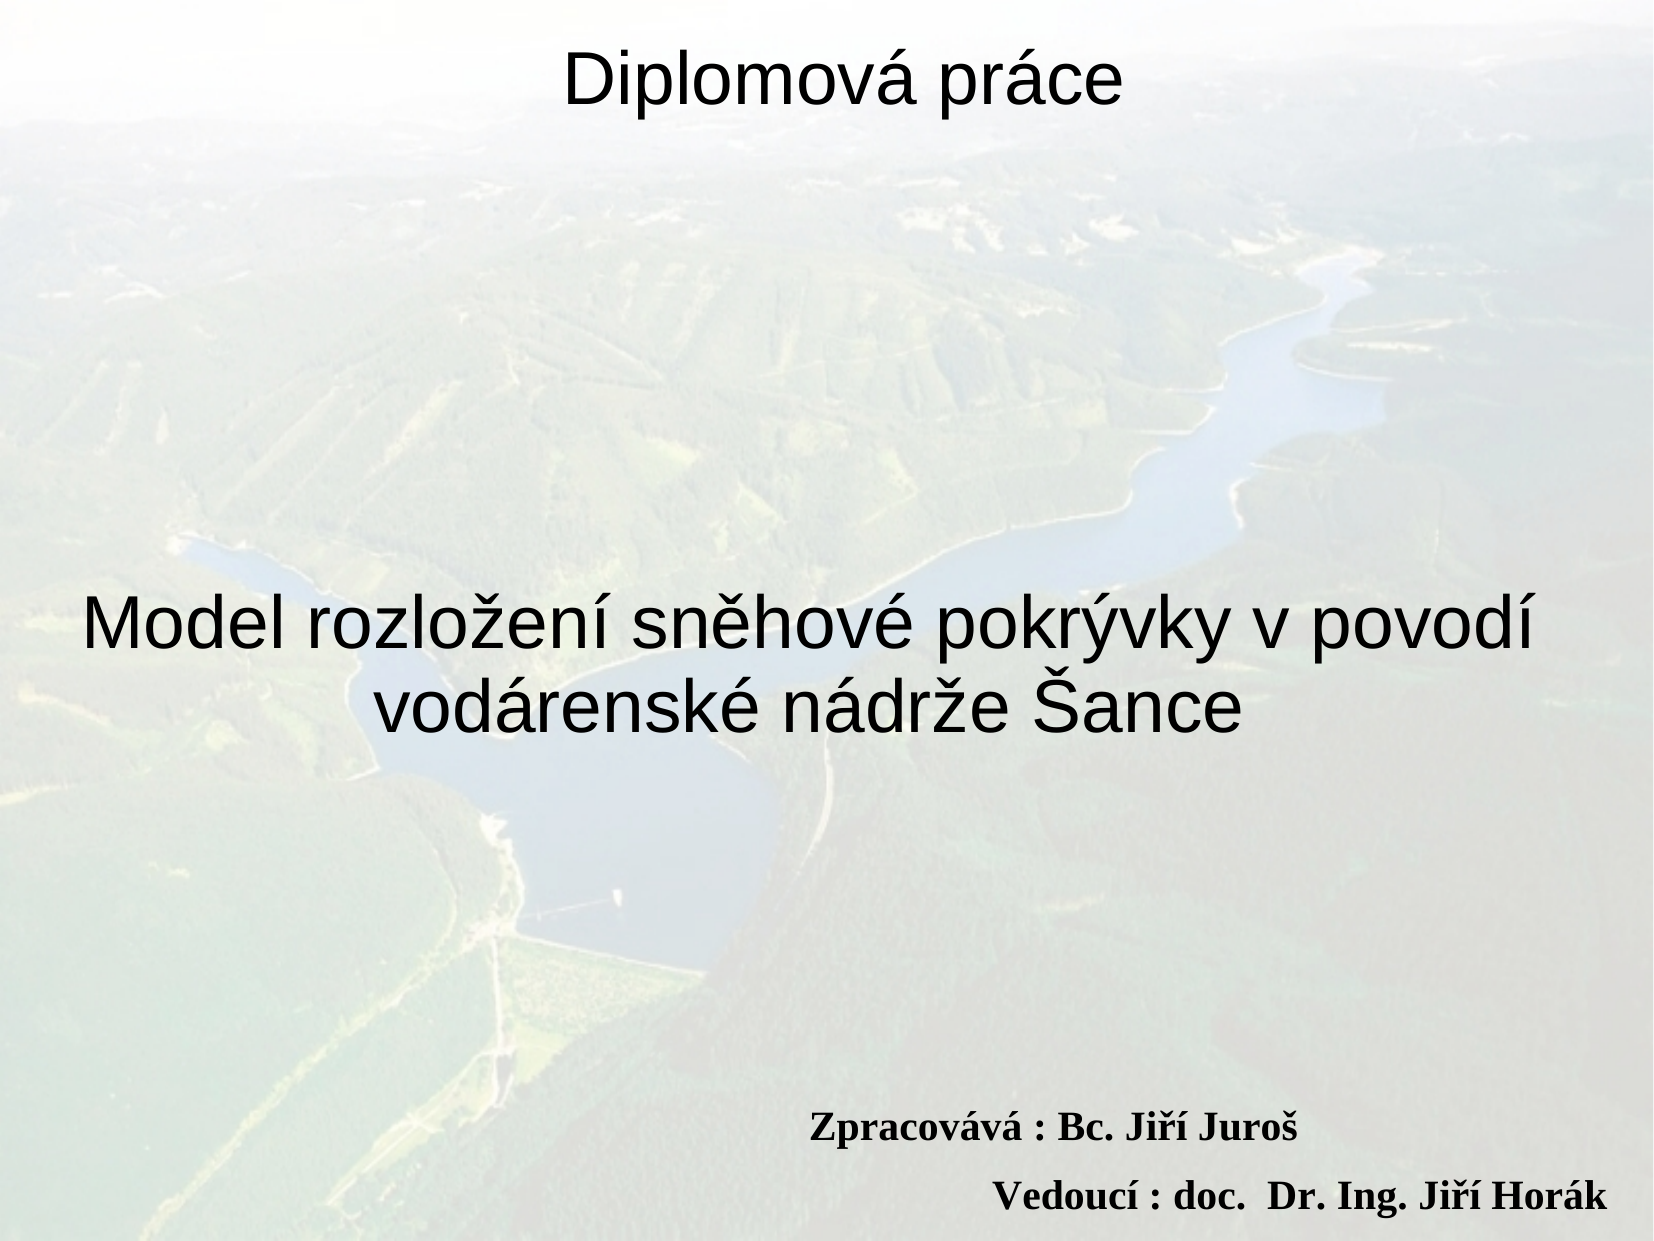

Diplomová práce
# Model rozložení sněhové pokrývky v povodí vodárenské nádrže Šance
Zpracovává : Bc. Jiří Juroš
		Vedoucí : doc. Dr. Ing. Jiří Horák